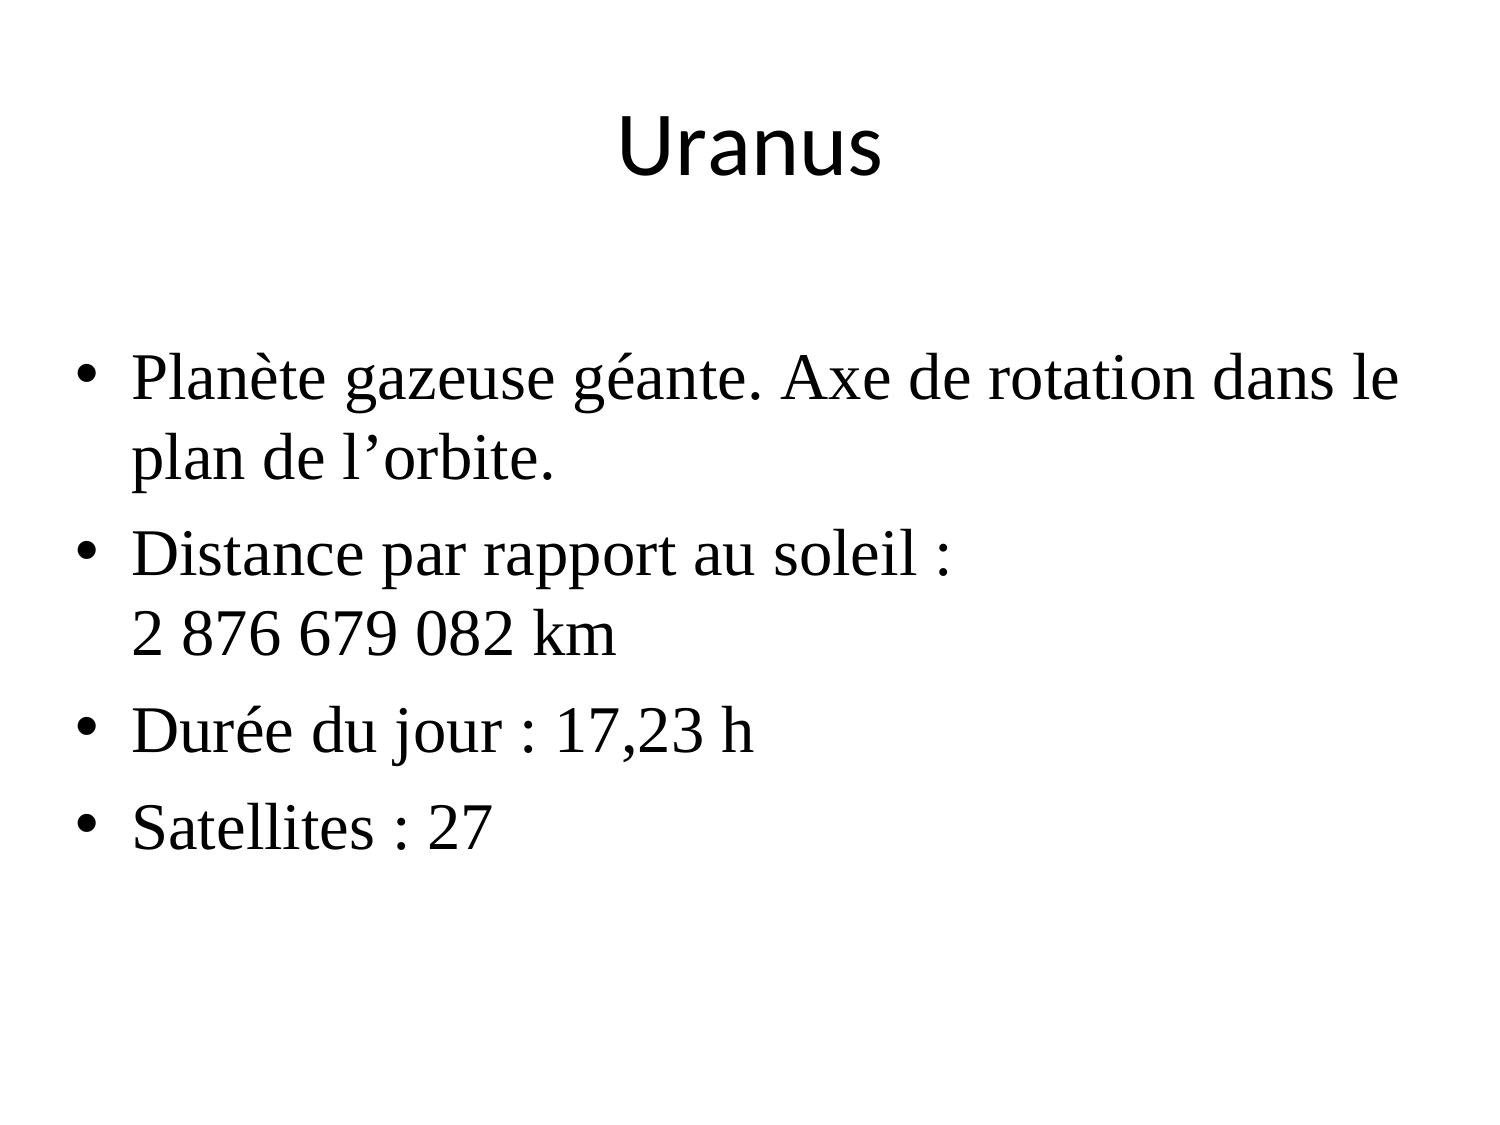

# Uranus
Planète gazeuse géante. Axe de rotation dans le plan de l’orbite.
Distance par rapport au soleil : 2 876 679 082 km
Durée du jour : 17,23 h
Satellites : 27